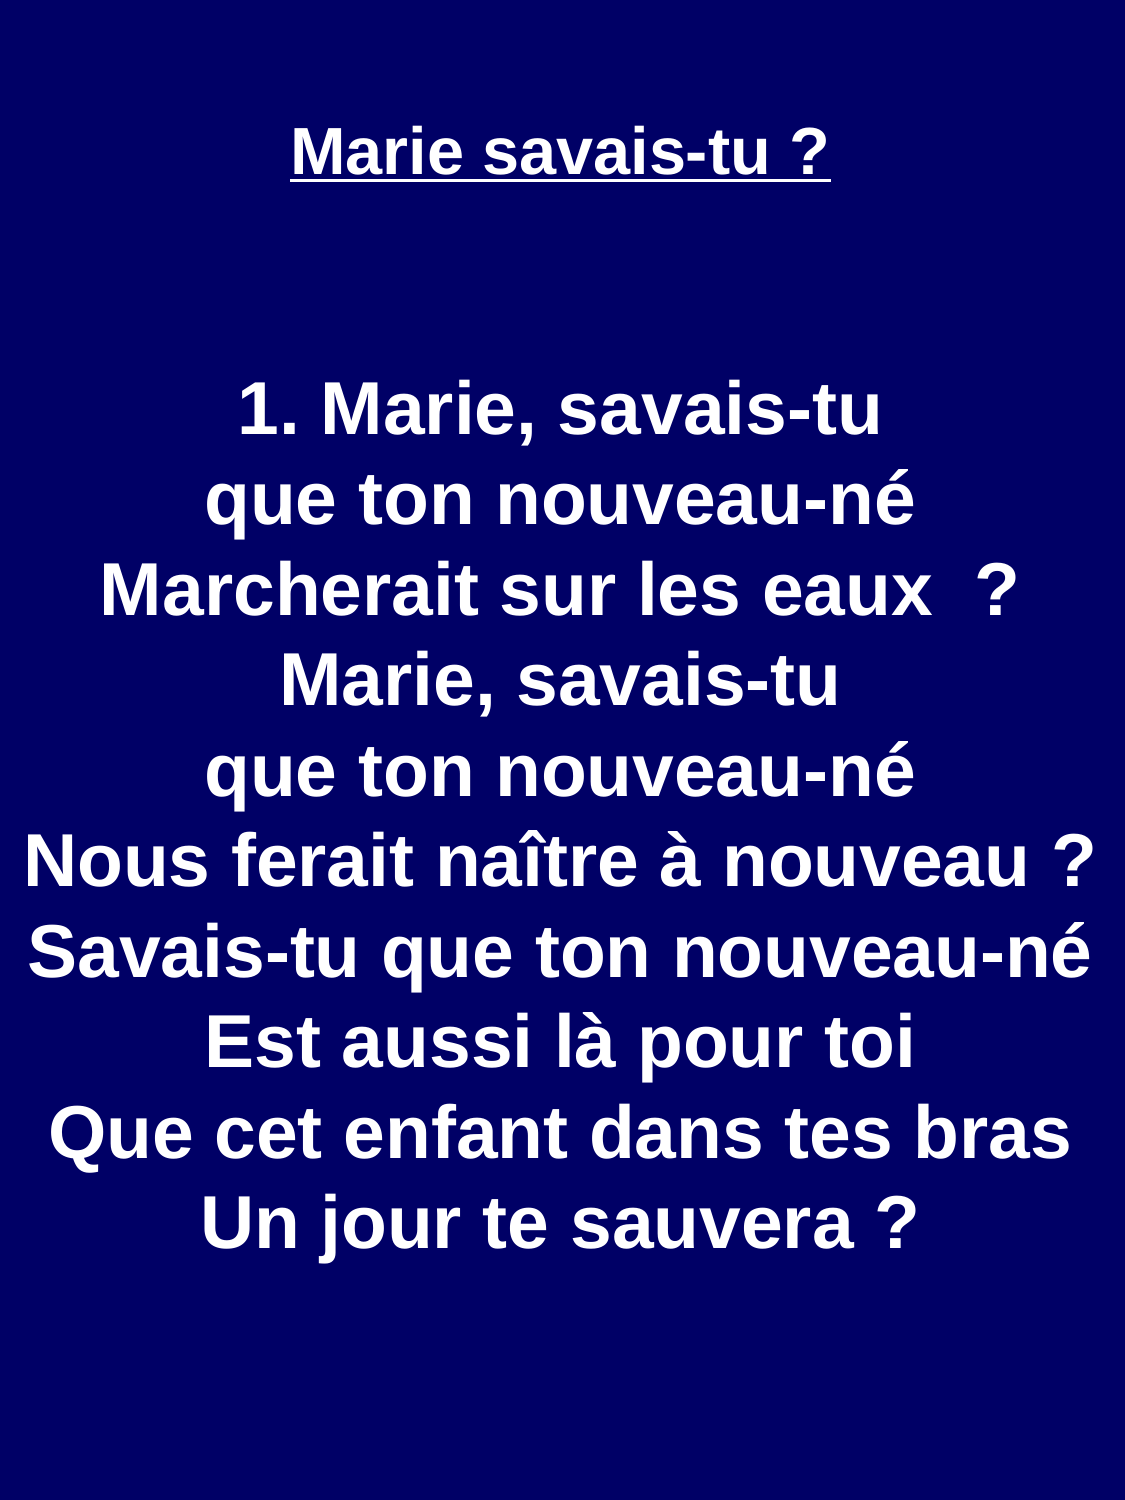

Marie savais-tu ?
1. Marie, savais-tu
que ton nouveau-né
Marcherait sur les eaux ?
Marie, savais-tu
que ton nouveau-né
Nous ferait naître à nouveau ?
Savais-tu que ton nouveau-né
Est aussi là pour toi
Que cet enfant dans tes bras
Un jour te sauvera ?